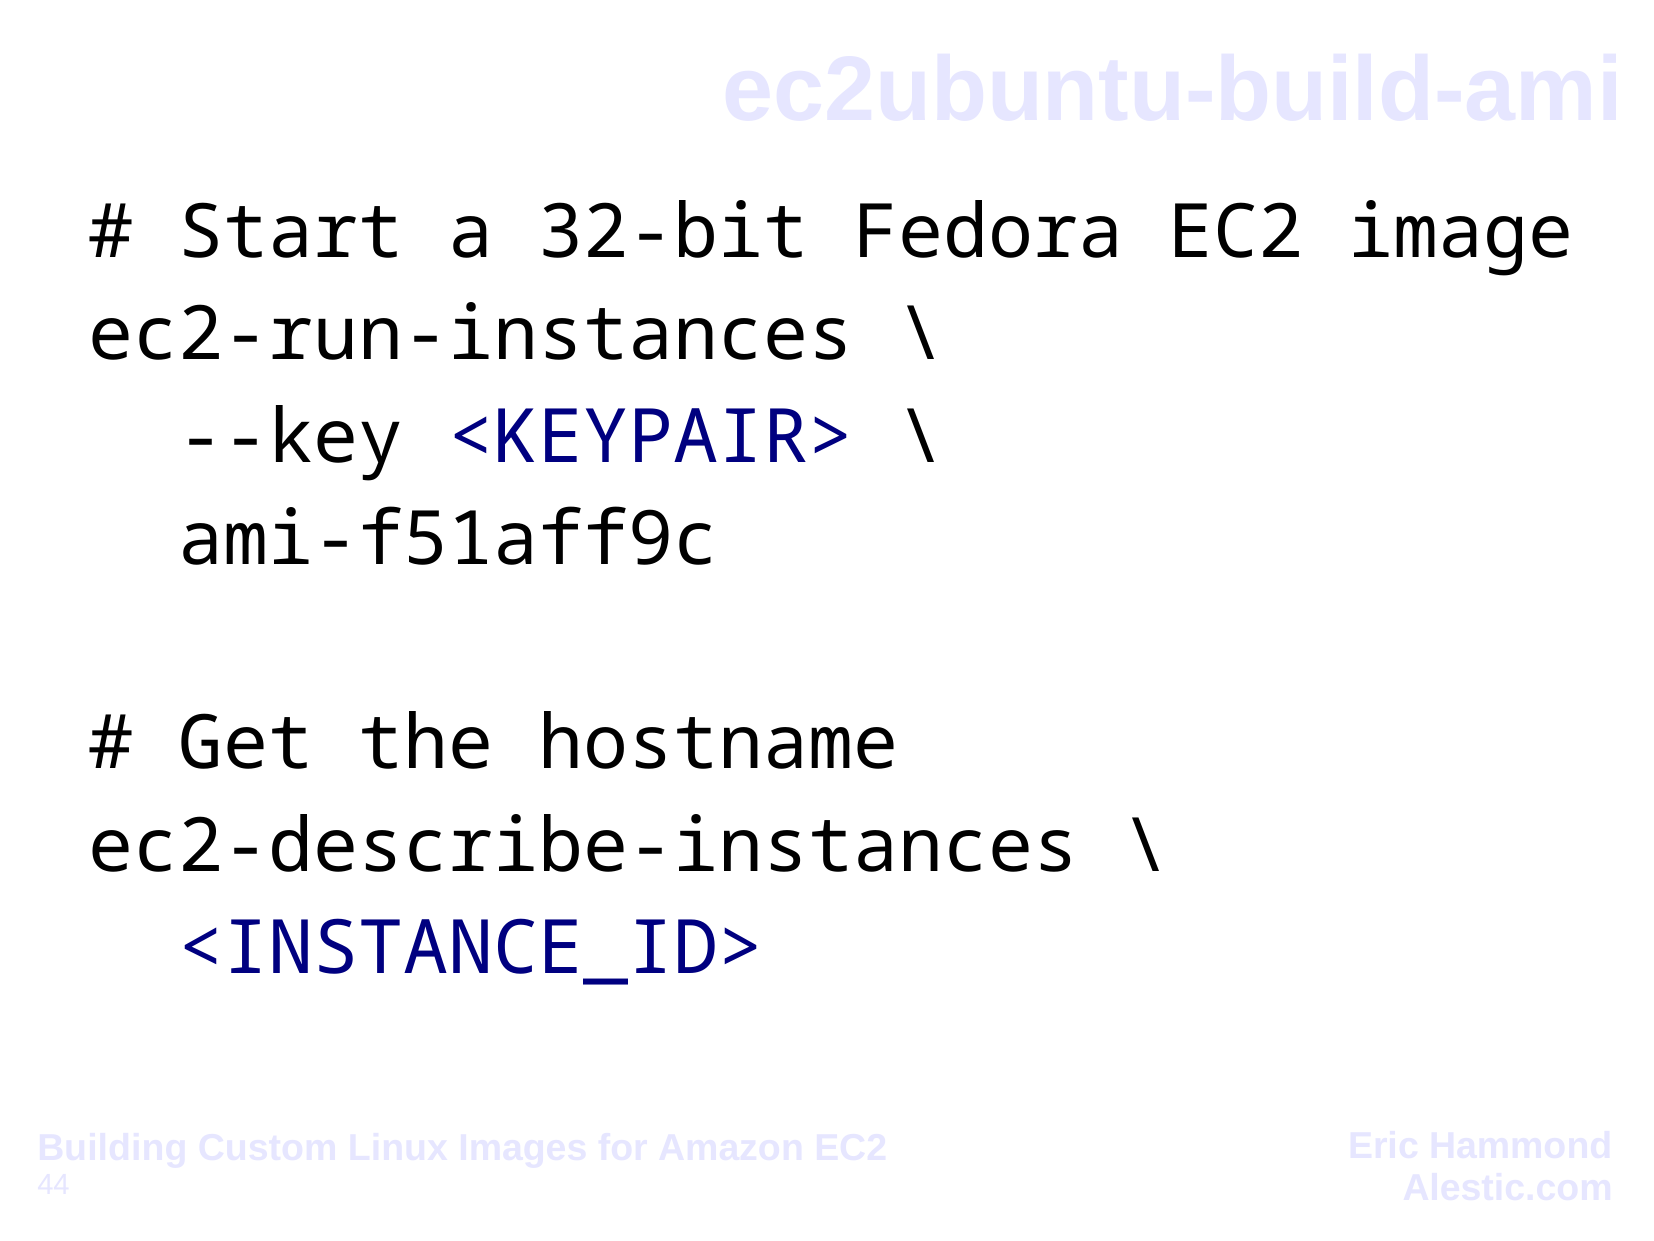

# ec2ubuntu-build-ami
# Start a 32-bit Fedora EC2 image
ec2-run-instances \
 --key <KEYPAIR> \
 ami-f51aff9c
# Get the hostname
ec2-describe-instances \
 <INSTANCE_ID>
44
Eric Hammond
Alestic.com